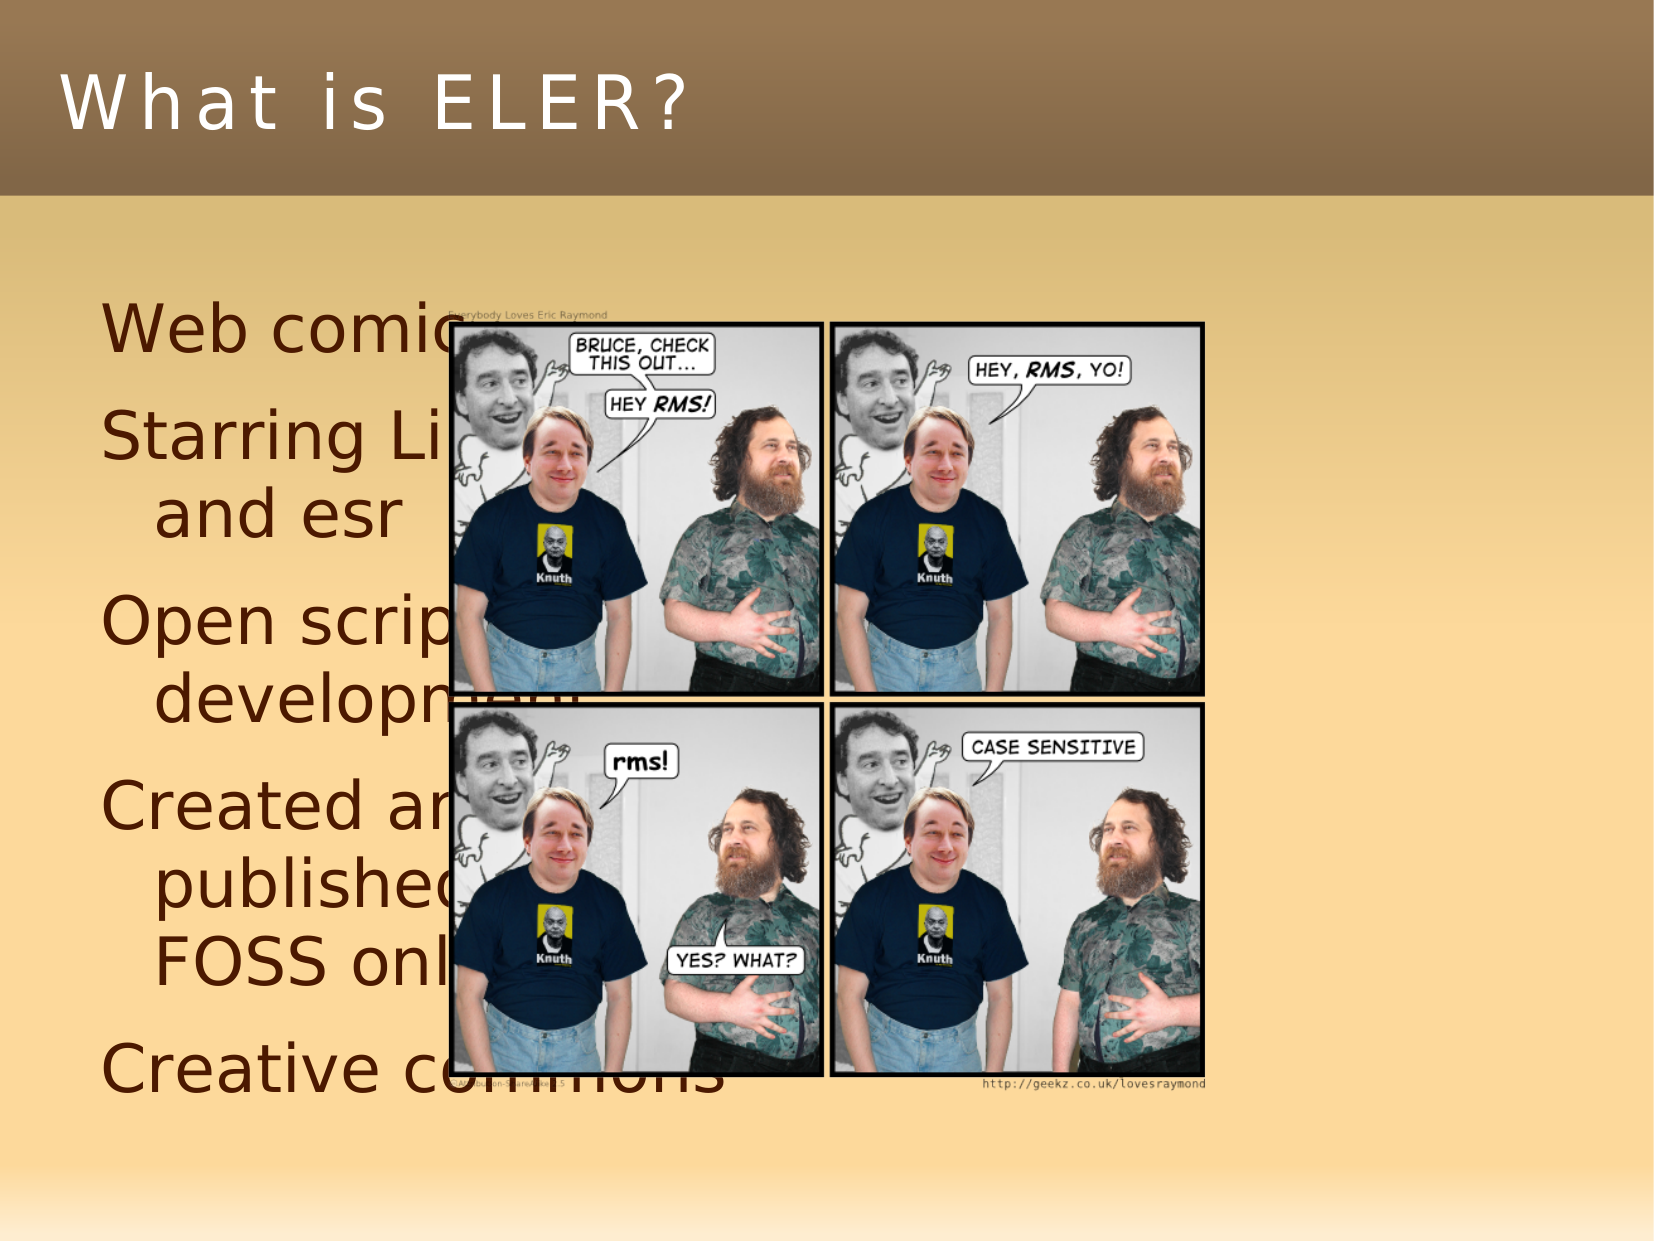

# What is ELER?
Web comic
Starring Linus, rms and esr
Open script development
Created and published using FOSS only
Creative commons